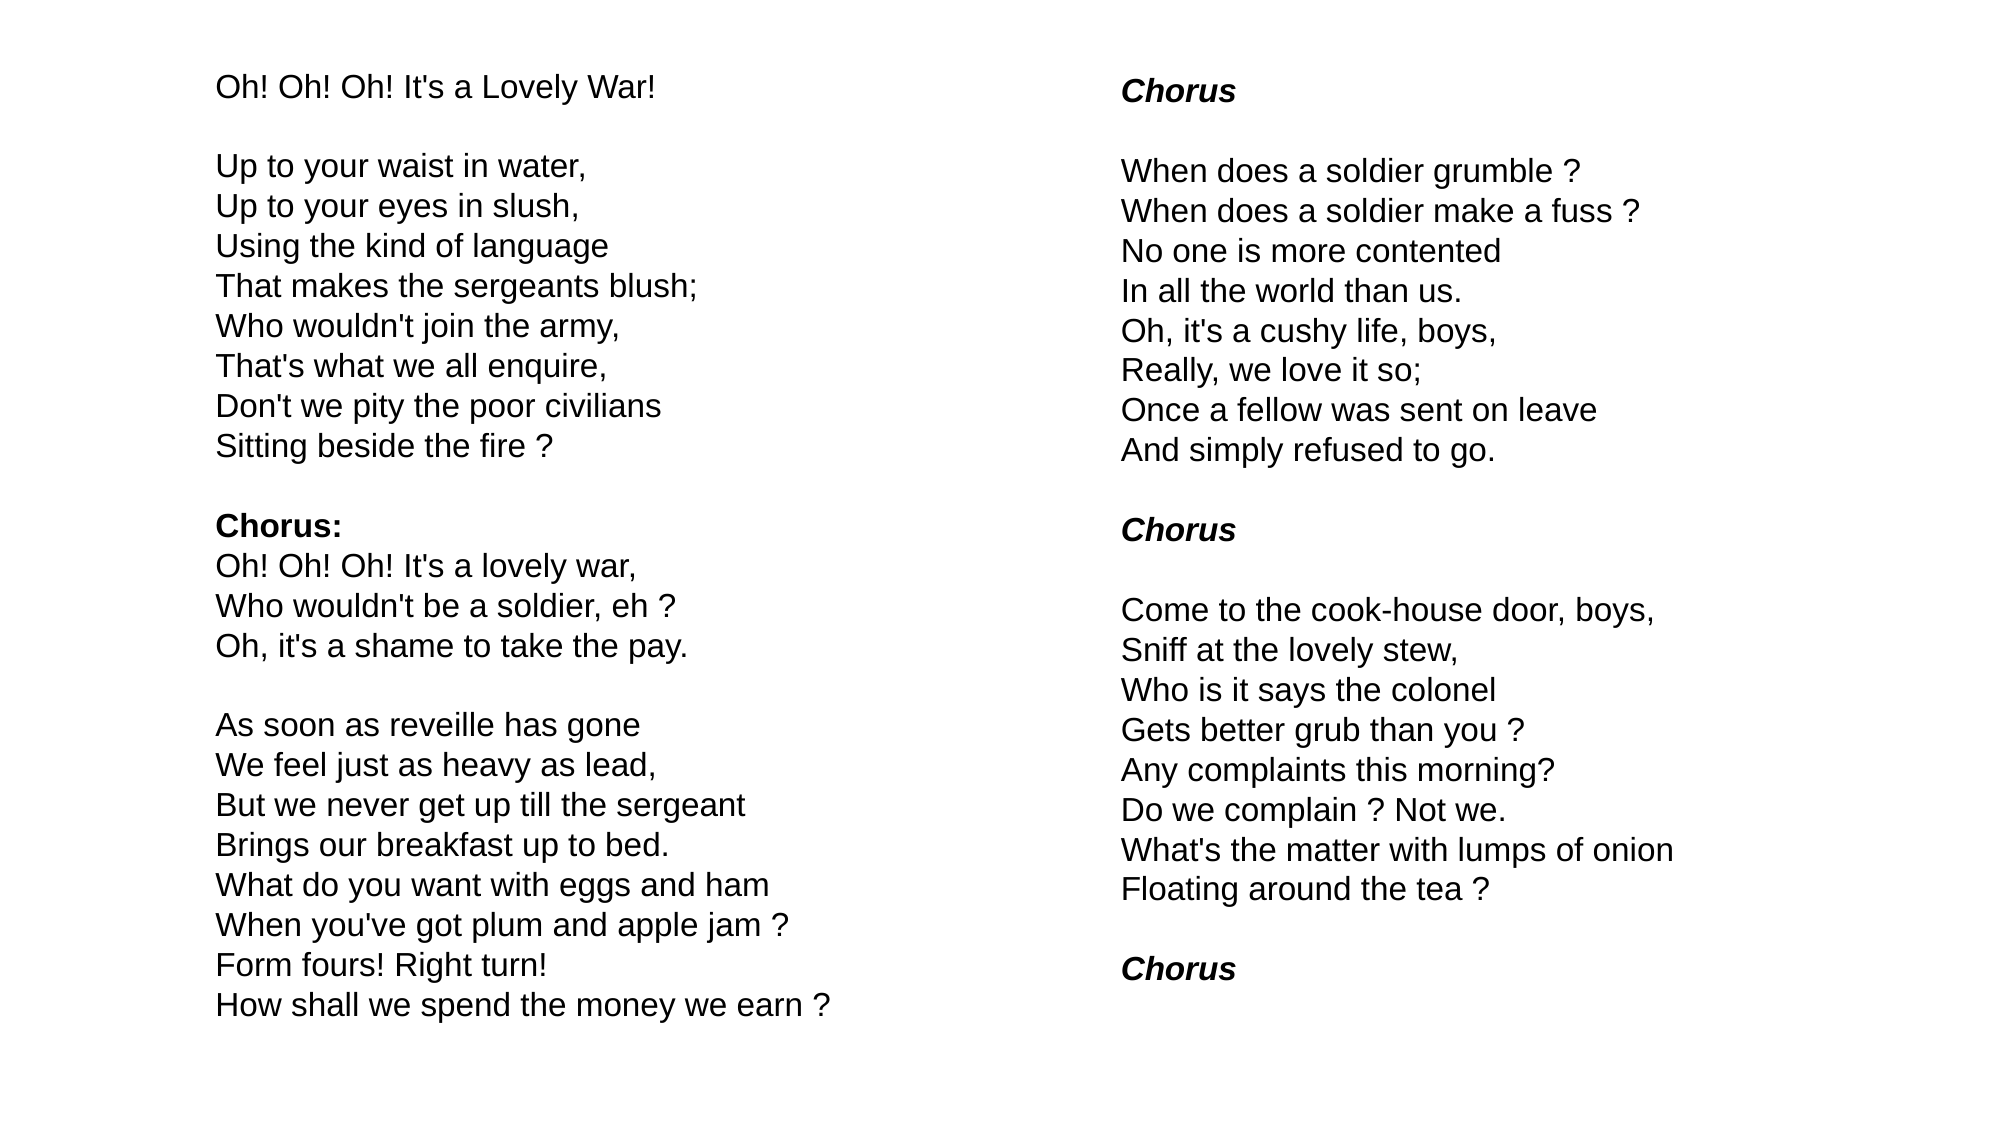

Oh! Oh! Oh! It's a Lovely War! 
 
Up to your waist in water, 
Up to your eyes in slush, 
Using the kind of language 
That makes the sergeants blush; 
Who wouldn't join the army, 
That's what we all enquire, 
Don't we pity the poor civilians 
Sitting beside the fire ? 
 
Chorus: 
Oh! Oh! Oh! It's a lovely war, 
Who wouldn't be a soldier, eh ? 
Oh, it's a shame to take the pay. 
 
As soon as reveille has gone 
We feel just as heavy as lead, 
But we never get up till the sergeant 
Brings our breakfast up to bed. 
What do you want with eggs and ham 
When you've got plum and apple jam ? 
Form fours! Right turn! 
How shall we spend the money we earn ?
Chorus 
 
When does a soldier grumble ? 
When does a soldier make a fuss ? 
No one is more contented 
In all the world than us. 
Oh, it's a cushy life, boys, 
Really, we love it so; 
Once a fellow was sent on leave 
And simply refused to go. 
 
Chorus 
 
Come to the cook-house door, boys, 
Sniff at the lovely stew, 
Who is it says the colonel 
Gets better grub than you ? 
Any complaints this morning? 
Do we complain ? Not we. 
What's the matter with lumps of onion 
Floating around the tea ? 
 
Chorus